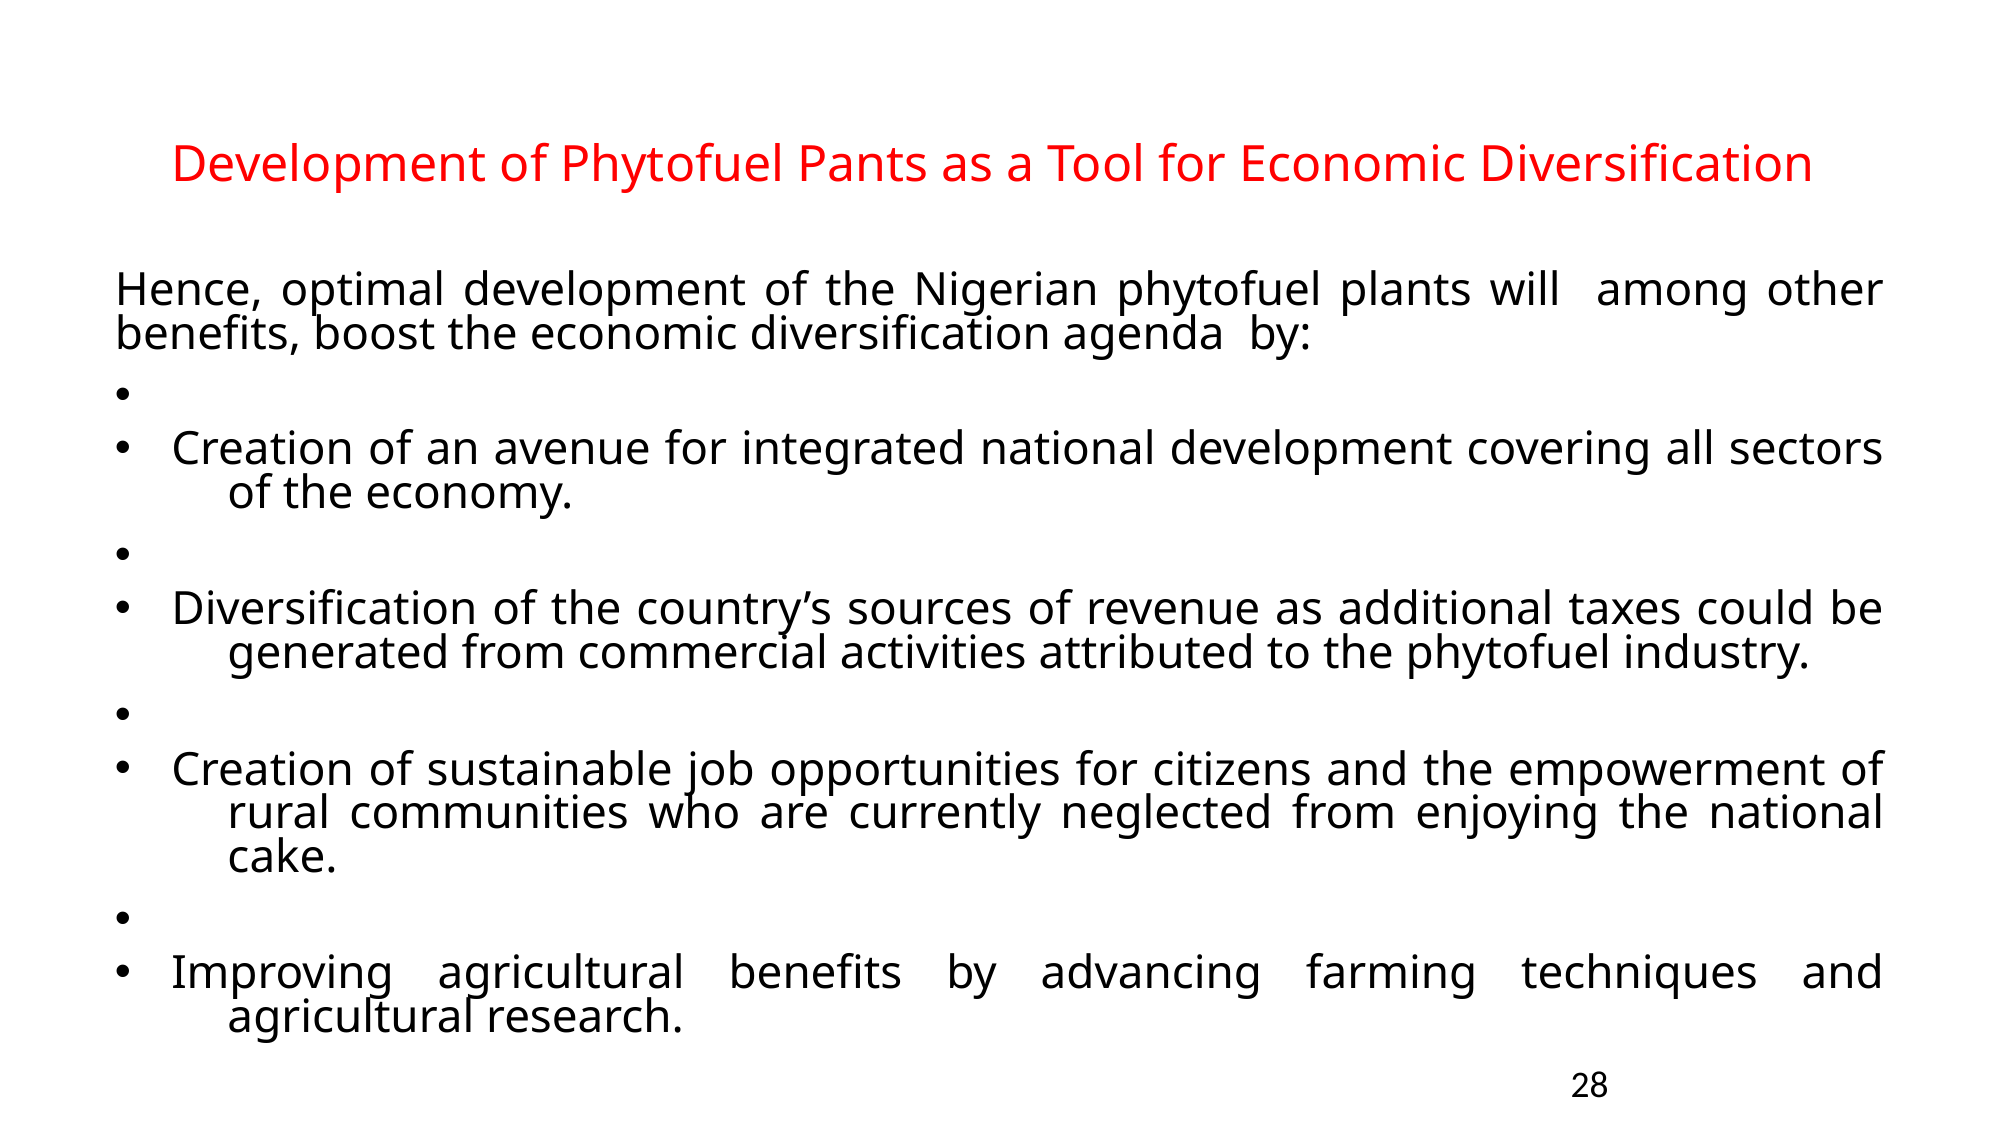

# Development of Phytofuel Pants as a Tool for Economic Diversification
Hence, optimal development of the Nigerian phytofuel plants will among other benefits, boost the economic diversification agenda by:
Creation of an avenue for integrated national development covering all sectors of the economy.
Diversification of the country’s sources of revenue as additional taxes could be generated from commercial activities attributed to the phytofuel industry.
Creation of sustainable job opportunities for citizens and the empowerment of rural communities who are currently neglected from enjoying the national cake.
Improving agricultural benefits by advancing farming techniques and agricultural research.